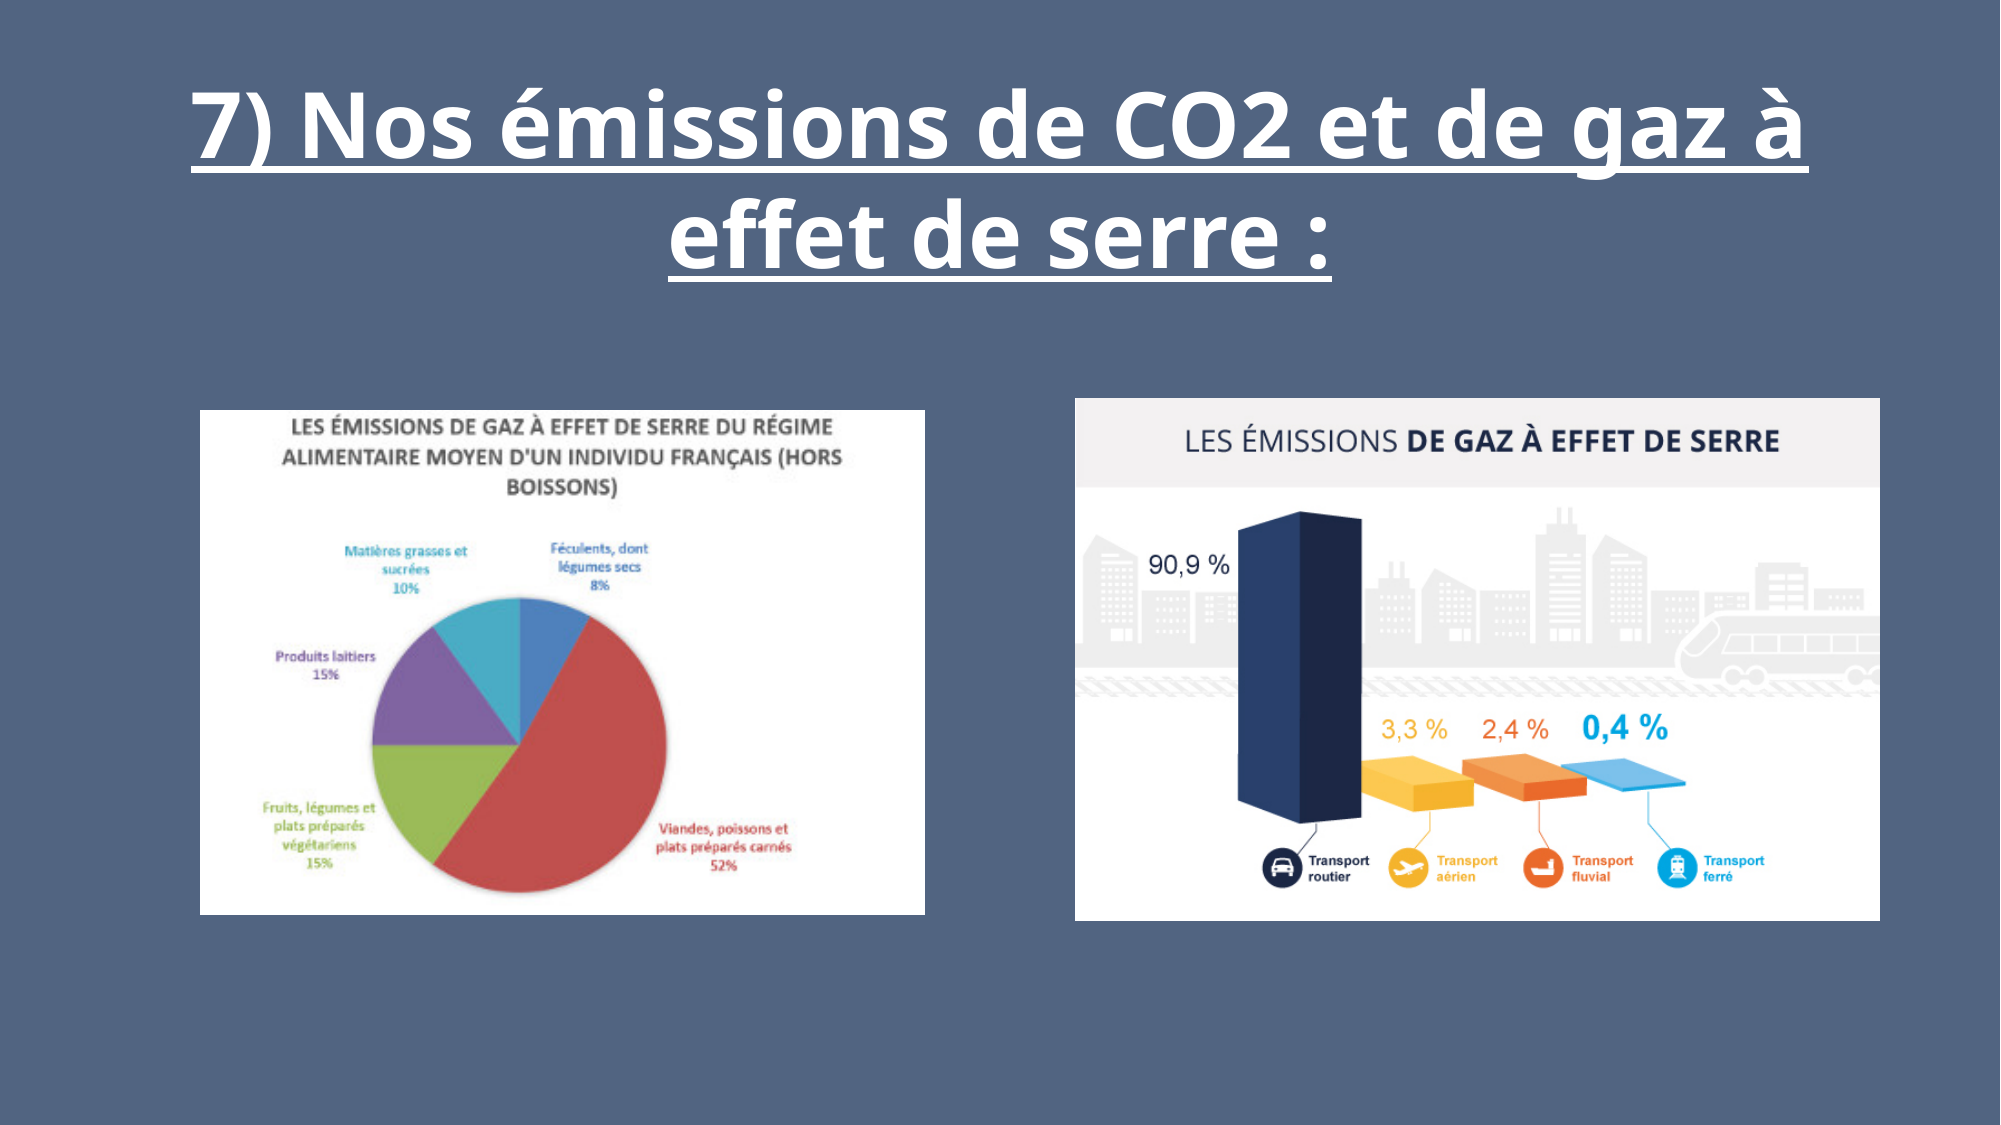

# 7) Nos émissions de CO2 et de gaz à effet de serre :